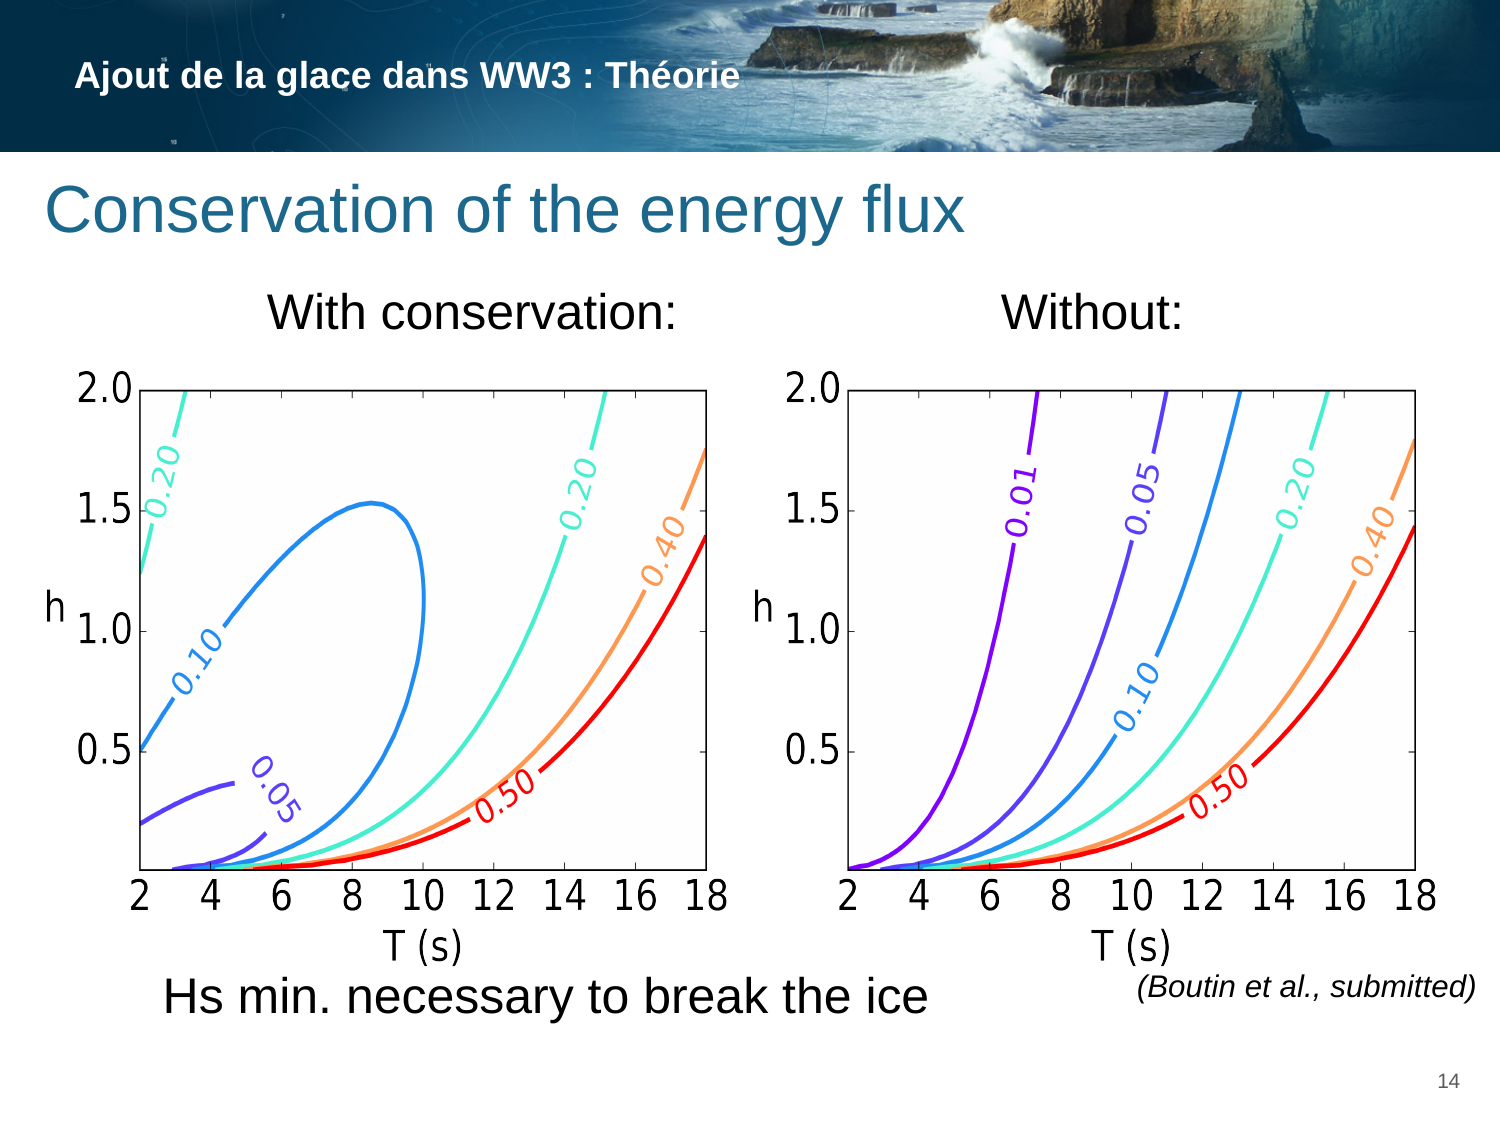

# Ajout de la glace dans WW3 : Théorie
Conservation of the energy flux
With conservation:
Without:
Hs min. necessary to break the ice
(Boutin et al., submitted)